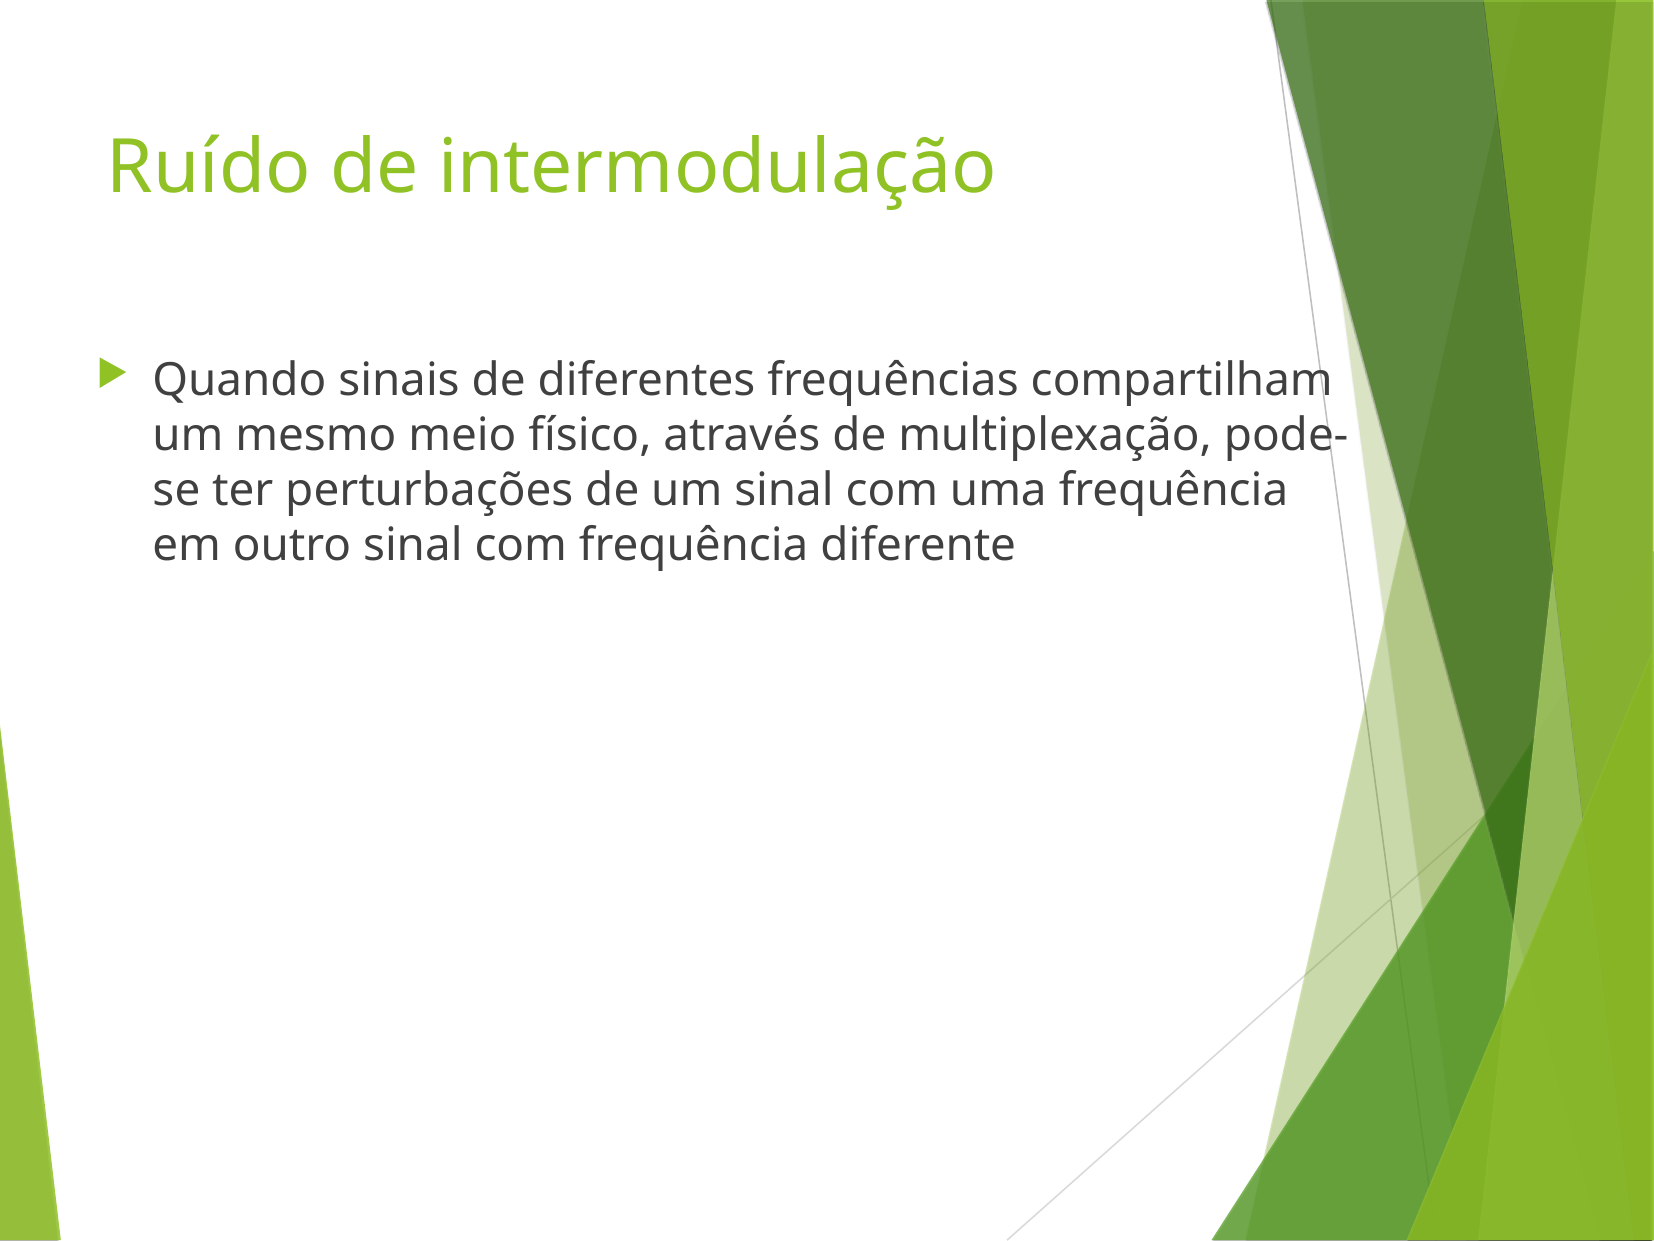

# Ruído de intermodulação
Quando sinais de diferentes frequências compartilham um mesmo meio físico, através de multiplexação, pode-se ter perturbações de um sinal com uma frequência em outro sinal com frequência diferente